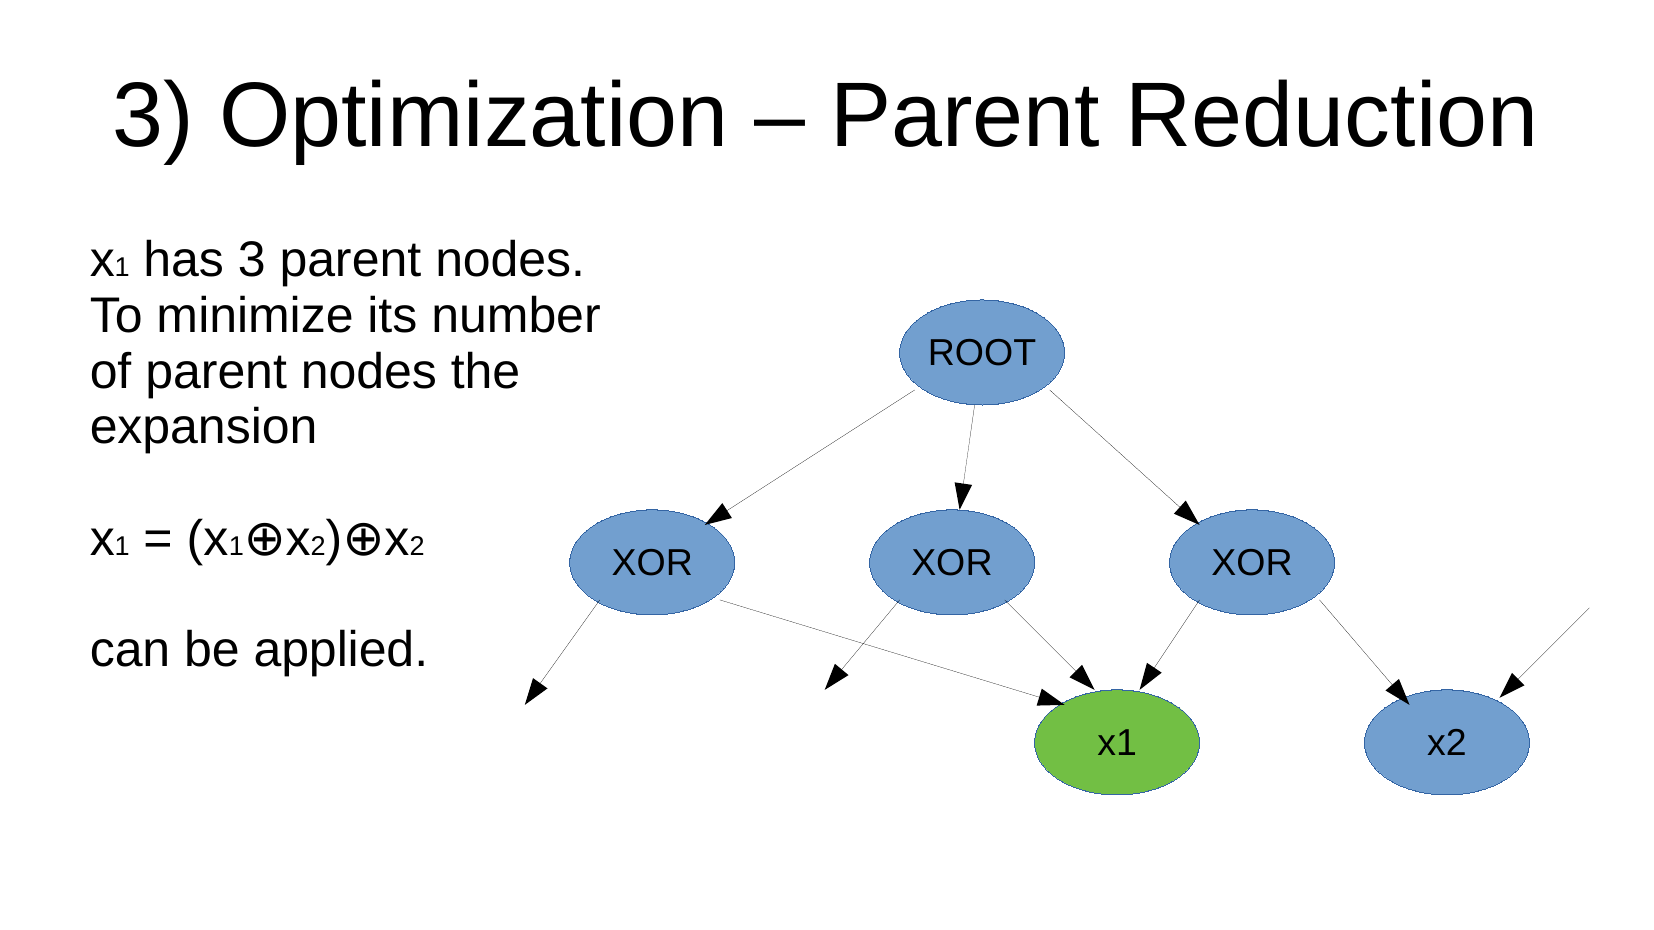

# 3) Optimization – Parent Reduction
x1 has 3 parent nodes. To minimize its number of parent nodes the expansion
x1 = (x1⊕x2)⊕x2
can be applied.
ROOT
XOR
XOR
XOR
x1
x2